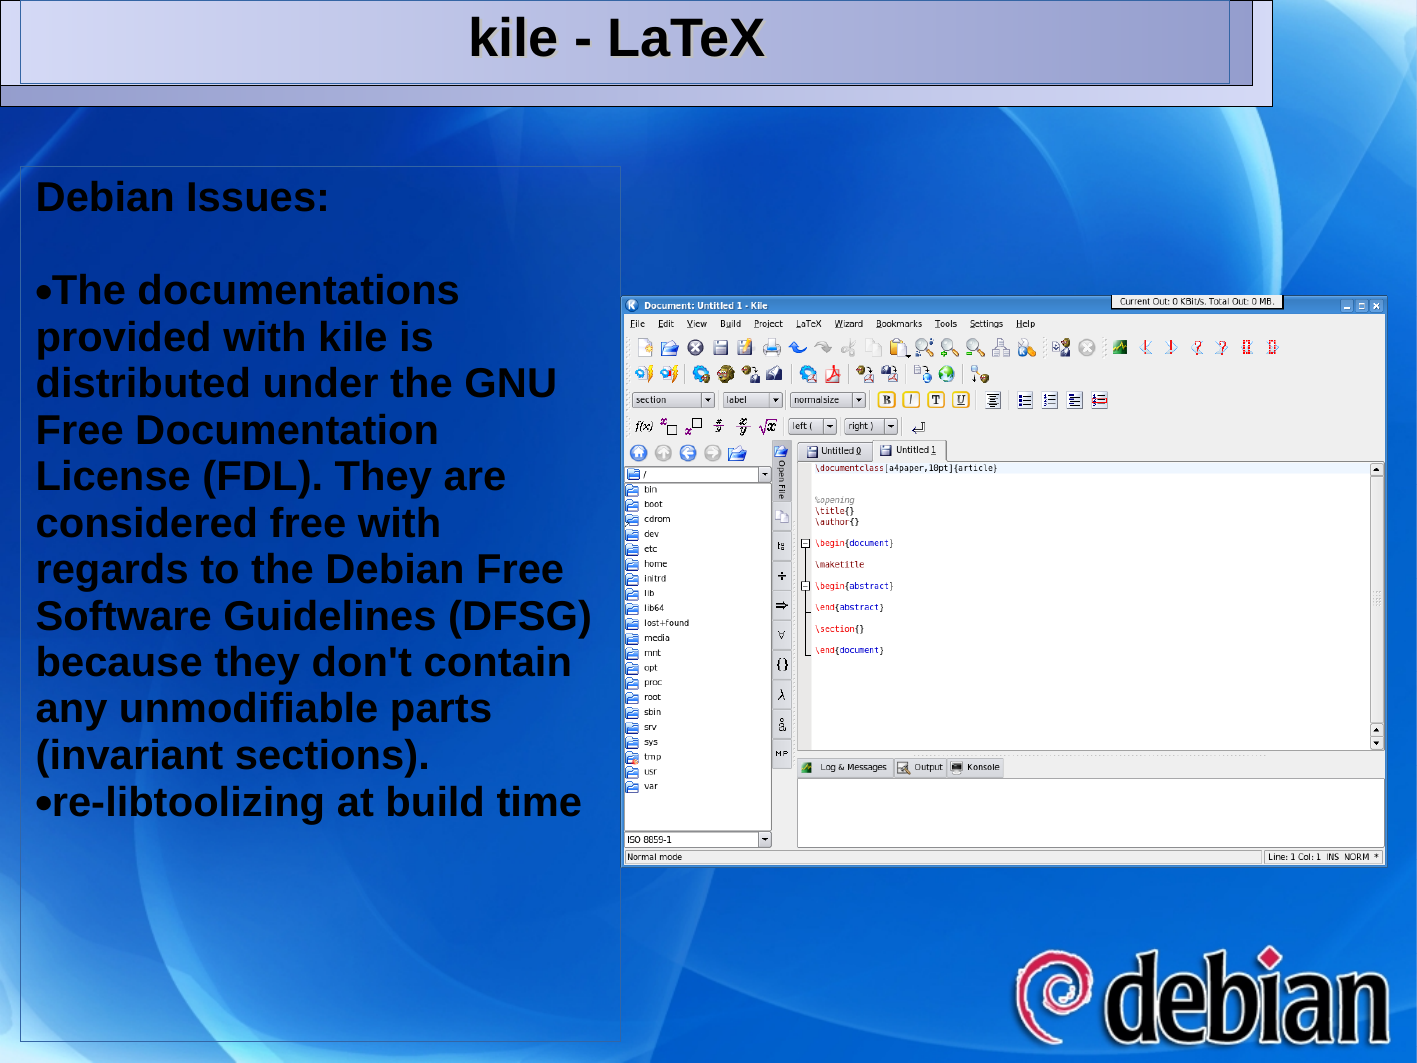

kile - LaTeX
Debian Issues:
The documentations provided with kile is distributed under the GNU Free Documentation License (FDL). They are considered free with regards to the Debian Free Software Guidelines (DFSG) because they don't contain any unmodifiable parts (invariant sections).
re-libtoolizing at build time